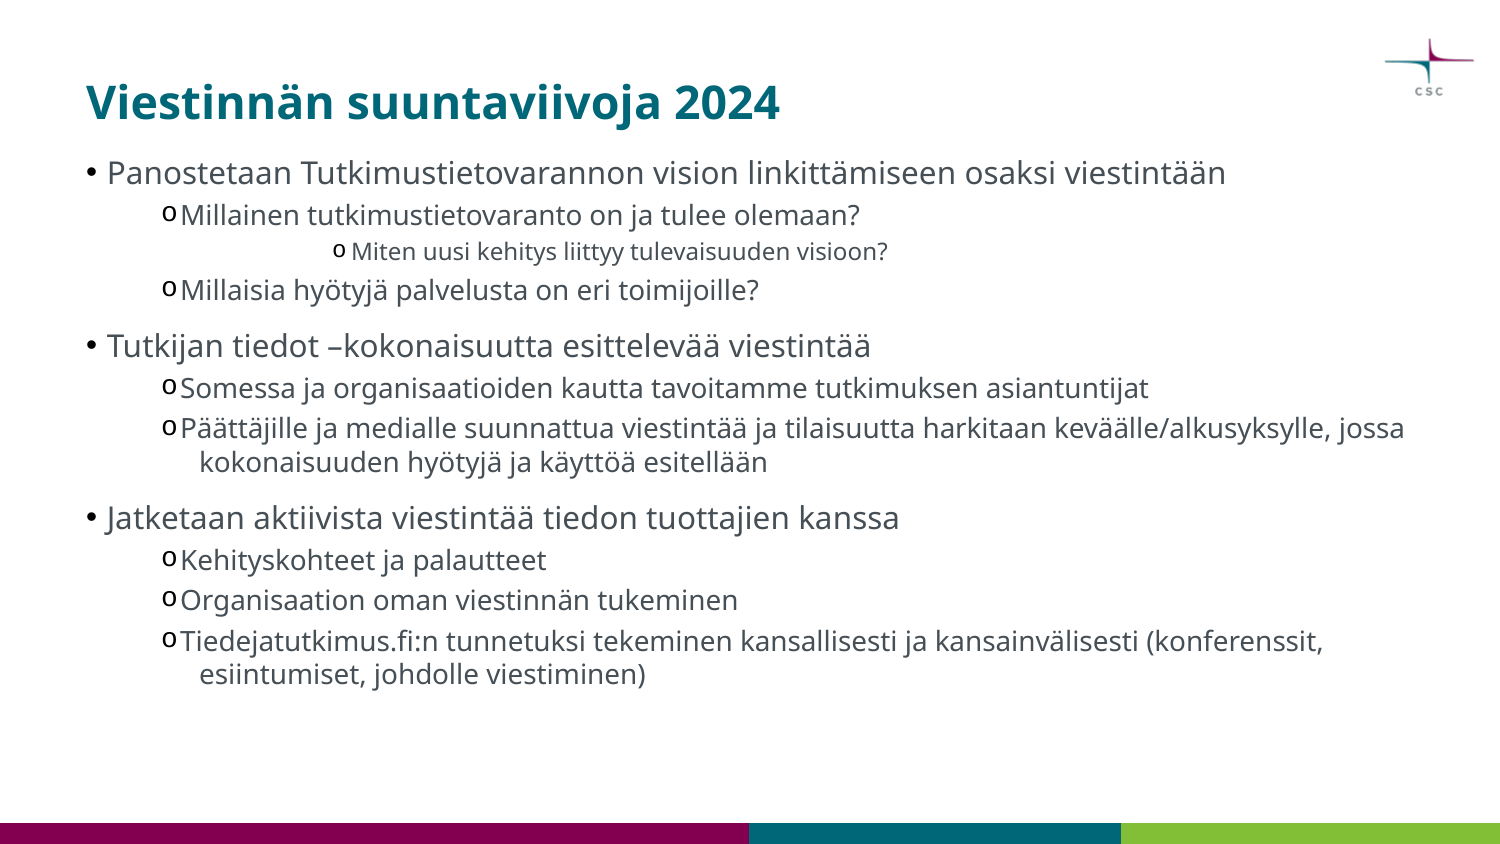

# Viestinnän suuntaviivoja 2024
Panostetaan Tutkimustietovarannon vision linkittämiseen osaksi viestintään
Millainen tutkimustietovaranto on ja tulee olemaan?
Miten uusi kehitys liittyy tulevaisuuden visioon?
Millaisia hyötyjä palvelusta on eri toimijoille?
Tutkijan tiedot –kokonaisuutta esittelevää viestintää
Somessa ja organisaatioiden kautta tavoitamme tutkimuksen asiantuntijat
Päättäjille ja medialle suunnattua viestintää ja tilaisuutta harkitaan keväälle/alkusyksylle, jossa kokonaisuuden hyötyjä ja käyttöä esitellään
Jatketaan aktiivista viestintää tiedon tuottajien kanssa
Kehityskohteet ja palautteet
Organisaation oman viestinnän tukeminen
Tiedejatutkimus.fi:n tunnetuksi tekeminen kansallisesti ja kansainvälisesti (konferenssit, esiintumiset, johdolle viestiminen)